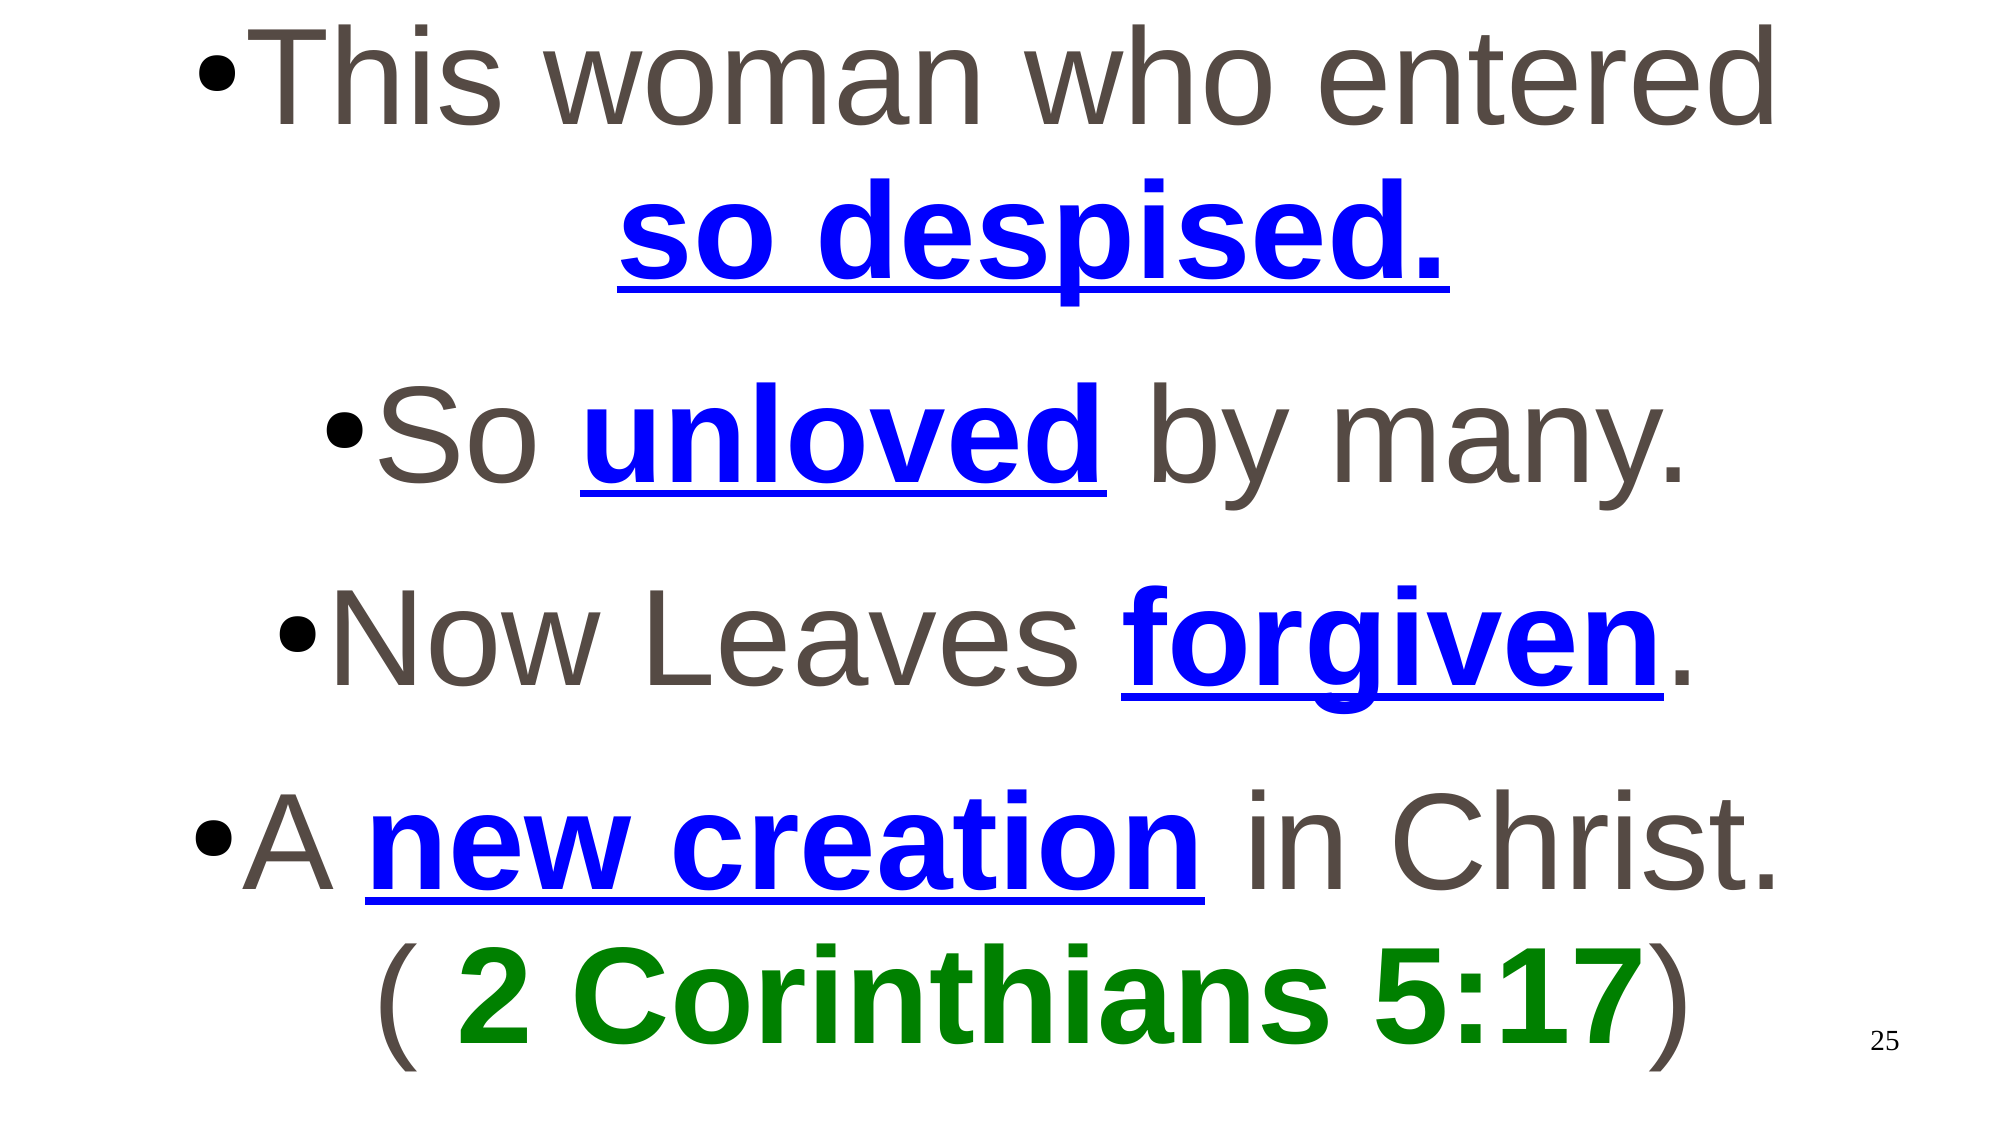

# This woman who entered so despised.
So unloved by many.
Now Leaves forgiven.
A new creation in Christ.
( 2 Corinthians 5:17)
25